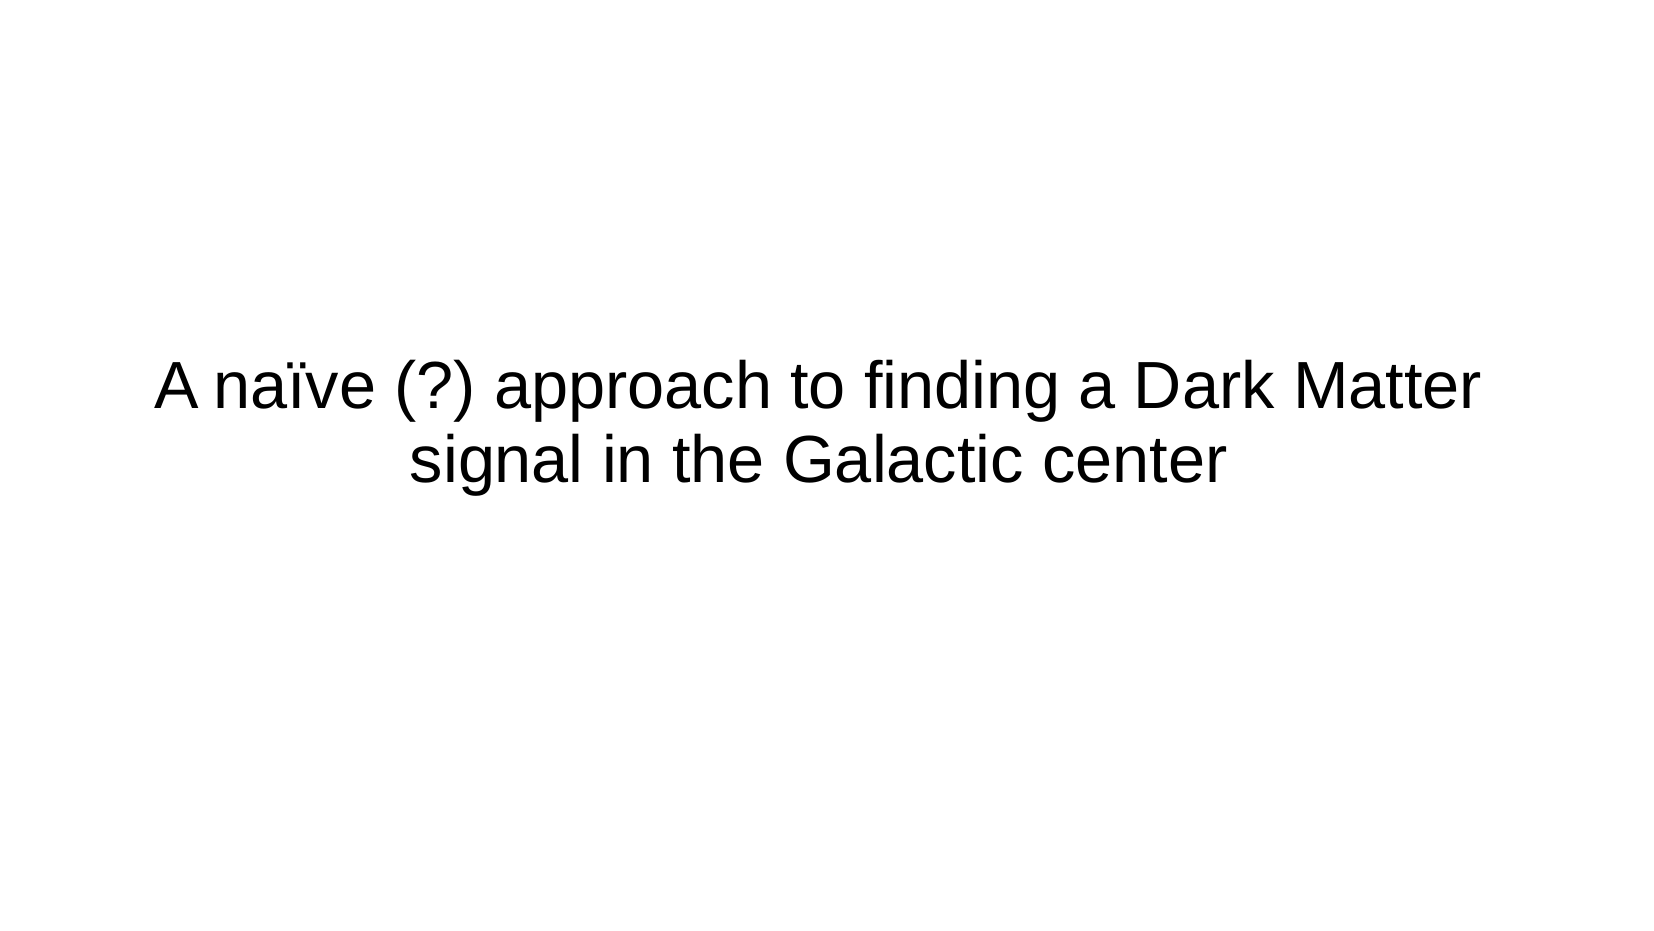

# A naïve (?) approach to finding a Dark Matter signal in the Galactic center